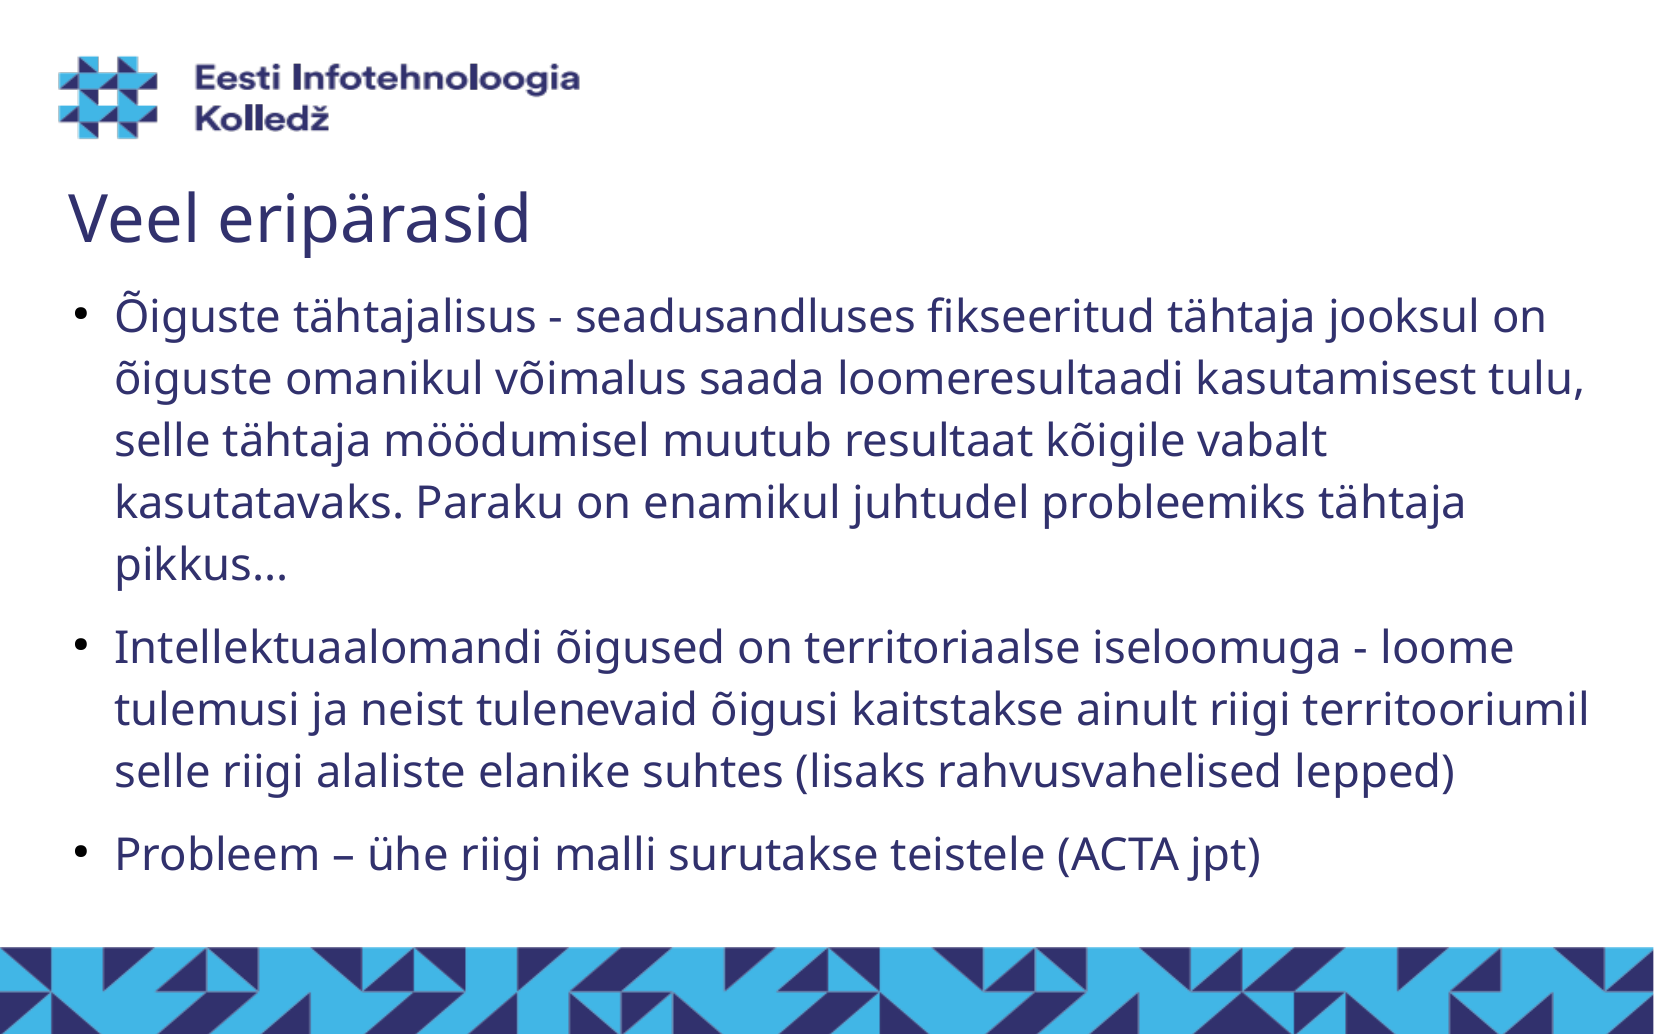

# Veel eripärasid
Õiguste tähtajalisus - seadusandluses fikseeritud tähtaja jooksul on õiguste omanikul võimalus saada loomeresultaadi kasutamisest tulu, selle tähtaja möödumisel muutub resultaat kõigile vabalt kasutatavaks. Paraku on enamikul juhtudel probleemiks tähtaja pikkus...
Intellektuaalomandi õigused on territoriaalse iseloomuga - loome tulemusi ja neist tulenevaid õigusi kaitstakse ainult riigi territooriumil selle riigi alaliste elanike suhtes (lisaks rahvusvahelised lepped)
Probleem – ühe riigi malli surutakse teistele (ACTA jpt)